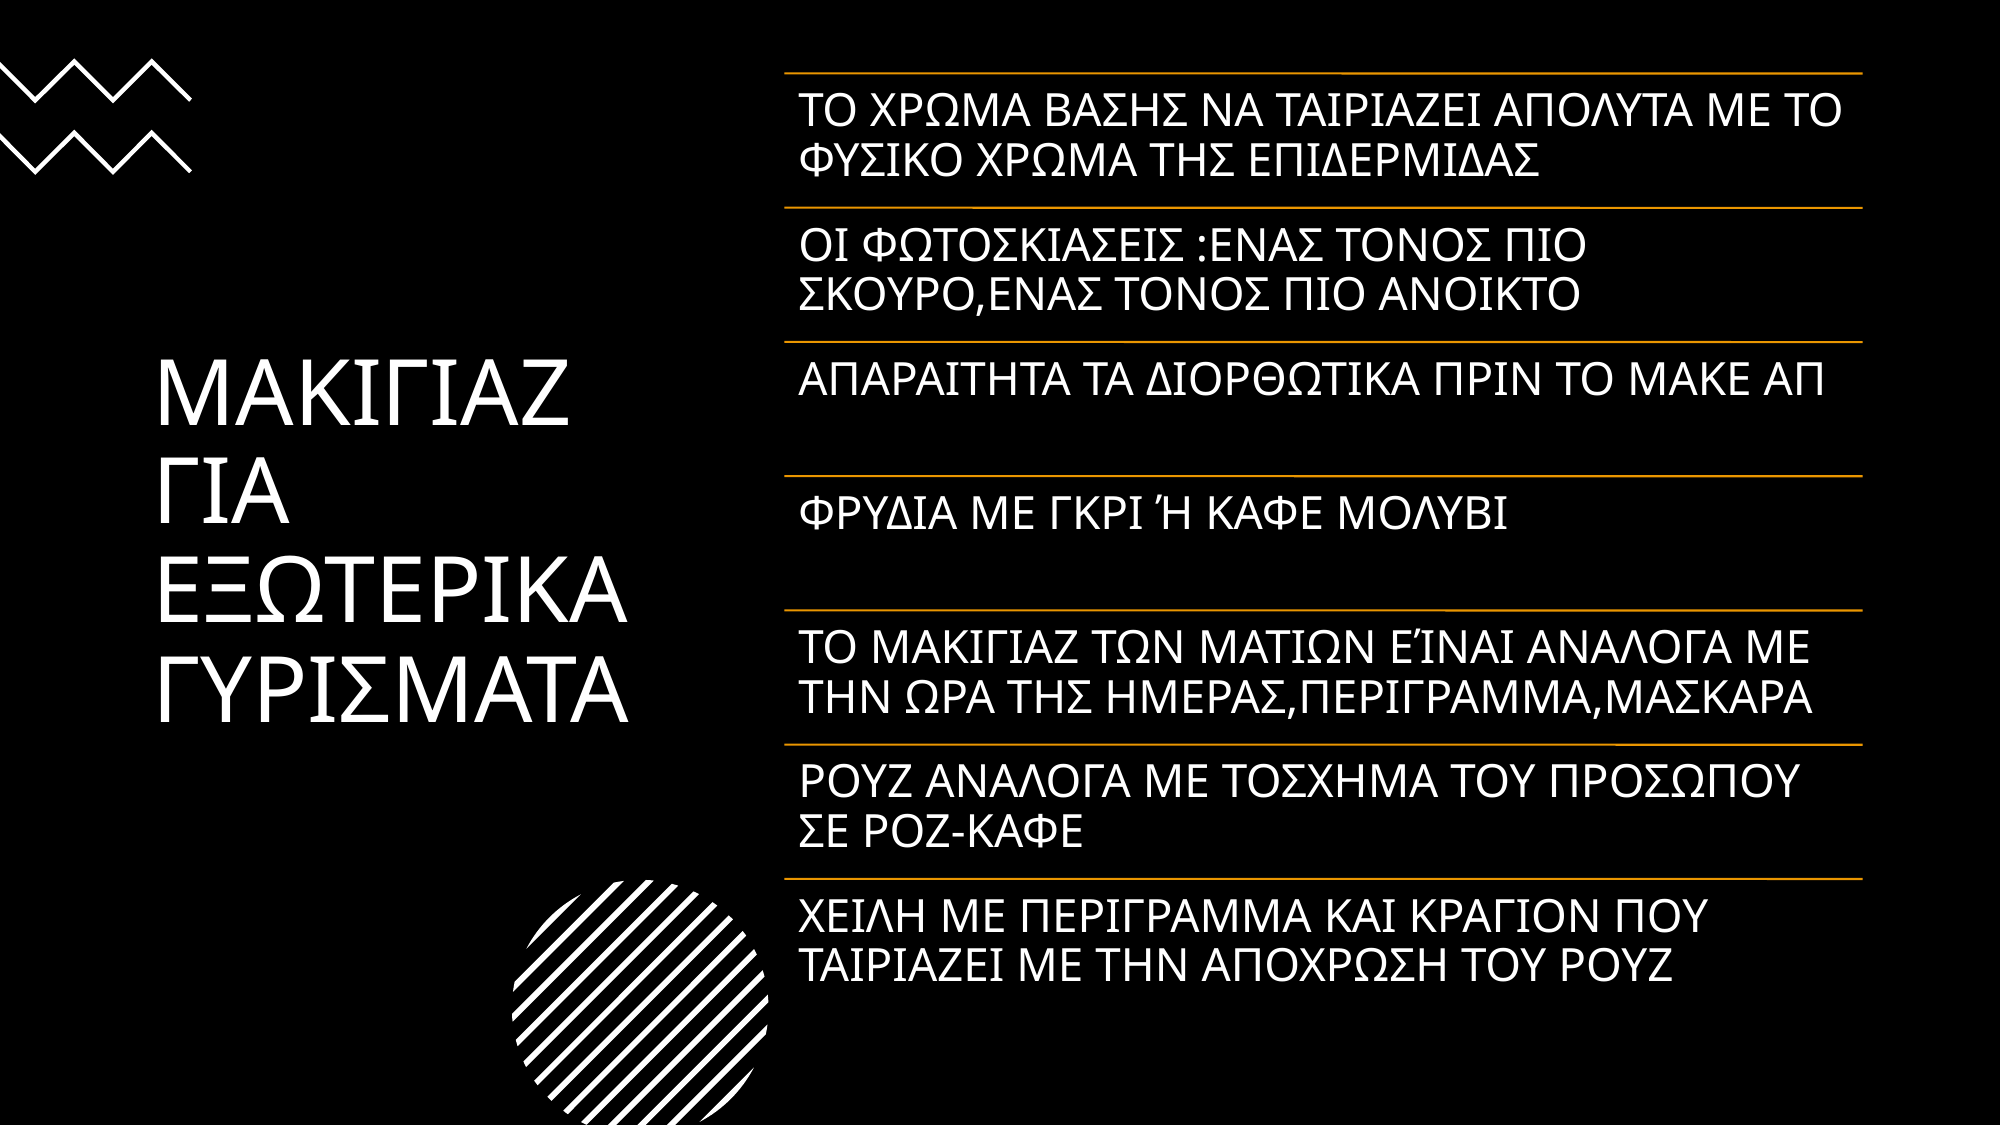

ΤΟ ΧΡΩΜΑ ΒΑΣΗΣ ΝΑ ΤΑΙΡΙΑΖΕΙ ΑΠΟΛΥΤΑ ΜΕ ΤΟ ΦΥΣΙΚΟ ΧΡΩΜΑ ΤΗΣ ΕΠΙΔΕΡΜΙΔΑΣ
ΟΙ ΦΩΤΟΣΚΙΑΣΕΙΣ :ΕΝΑΣ ΤΟΝΟΣ ΠΙΟ ΣΚΟΥΡΟ,ΕΝΑΣ ΤΟΝΟΣ ΠΙΟ ΑΝΟΙΚΤΟ
ΑΠΑΡΑΙΤΗΤΑ ΤΑ ΔΙΟΡΘΩΤΙΚΑ ΠΡΙΝ ΤΟ ΜΑΚΕ ΑΠ
ΦΡΥΔΙΑ ΜΕ ΓΚΡΙ Ή ΚΑΦΕ ΜΟΛΥΒΙ
ΤΟ ΜΑΚΙΓΙΑΖ ΤΩΝ ΜΑΤΙΩΝ ΕΊΝΑΙ ΑΝΑΛΟΓΑ ΜΕ ΤΗΝ ΩΡΑ ΤΗΣ ΗΜΕΡΑΣ,ΠΕΡΙΓΡΑΜΜΑ,ΜΑΣΚΑΡΑ
ΡΟΥΖ ΑΝΑΛΟΓΑ ΜΕ ΤΟΣΧΗΜΑ ΤΟΥ ΠΡΟΣΩΠΟΥ ΣΕ ΡΟΖ-ΚΑΦΕ
ΧΕΙΛΗ ΜΕ ΠΕΡΙΓΡΑΜΜΑ ΚΑΙ ΚΡΑΓΙΟΝ ΠΟΥ ΤΑΙΡΙΑΖΕΙ ΜΕ ΤΗΝ ΑΠΟΧΡΩΣΗ ΤΟΥ ΡΟΥΖ
# ΜΑΚΙΓΙΑΖ ΓΙΑ ΕΞΩΤΕΡΙΚΑ ΓΥΡΙΣΜΑΤΑ